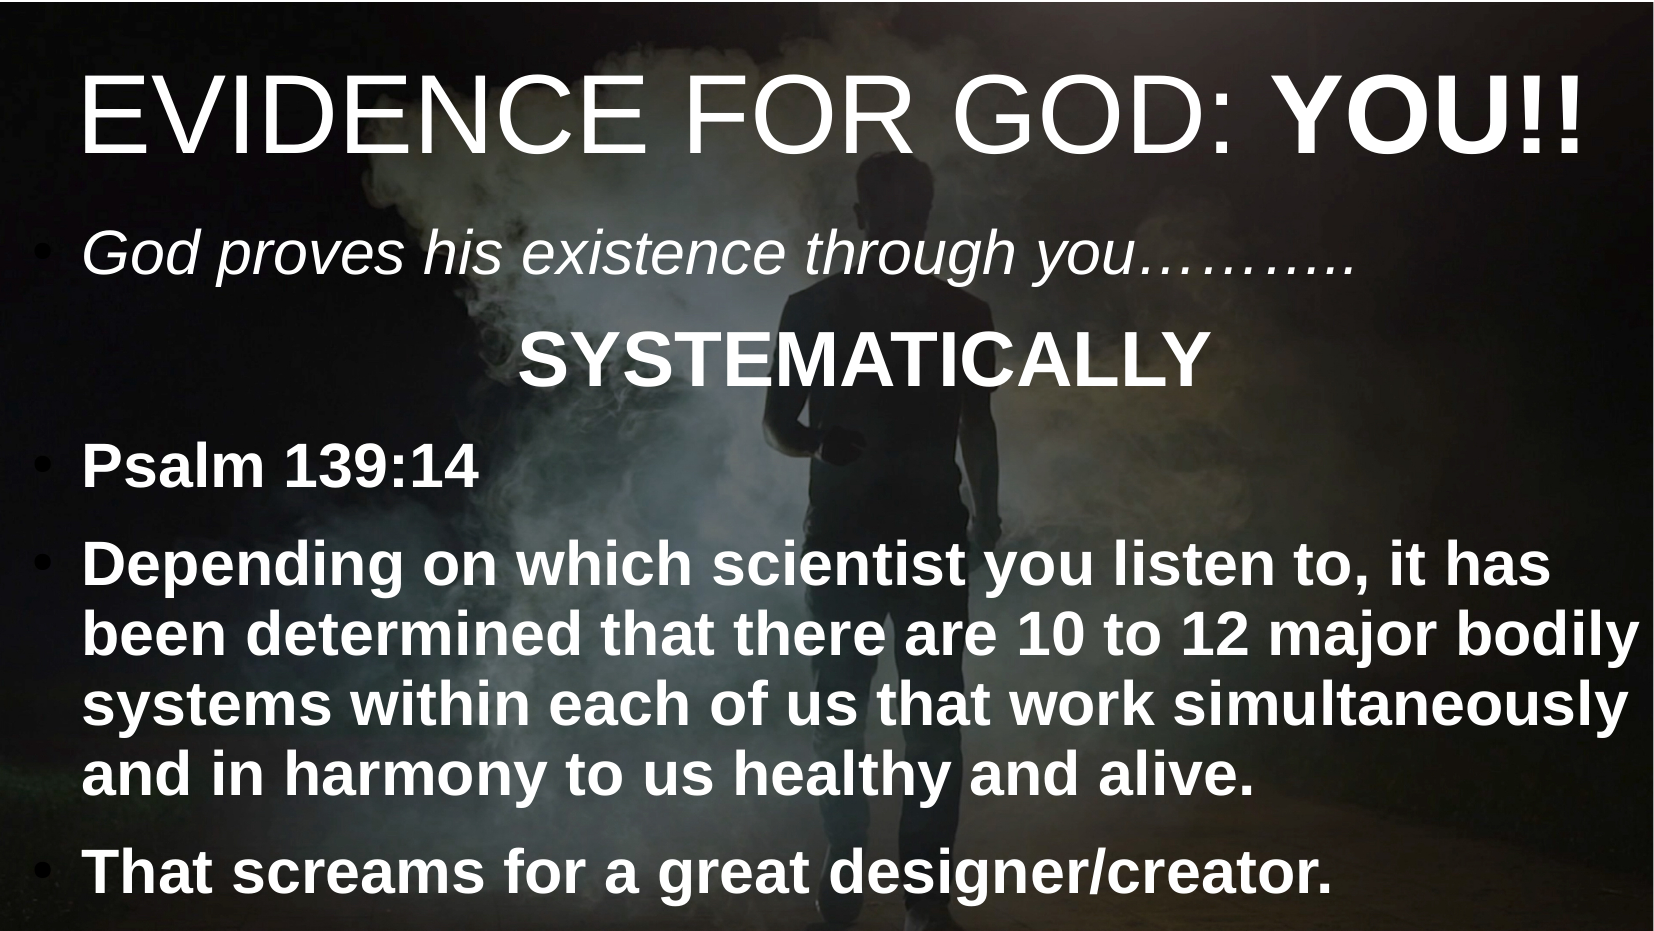

# EVIDENCE FOR GOD: YOU!!
God proves his existence through you………..
SYSTEMATICALLY
Psalm 139:14
Depending on which scientist you listen to, it has been determined that there are 10 to 12 major bodily systems within each of us that work simultaneously and in harmony to us healthy and alive.
That screams for a great designer/creator.